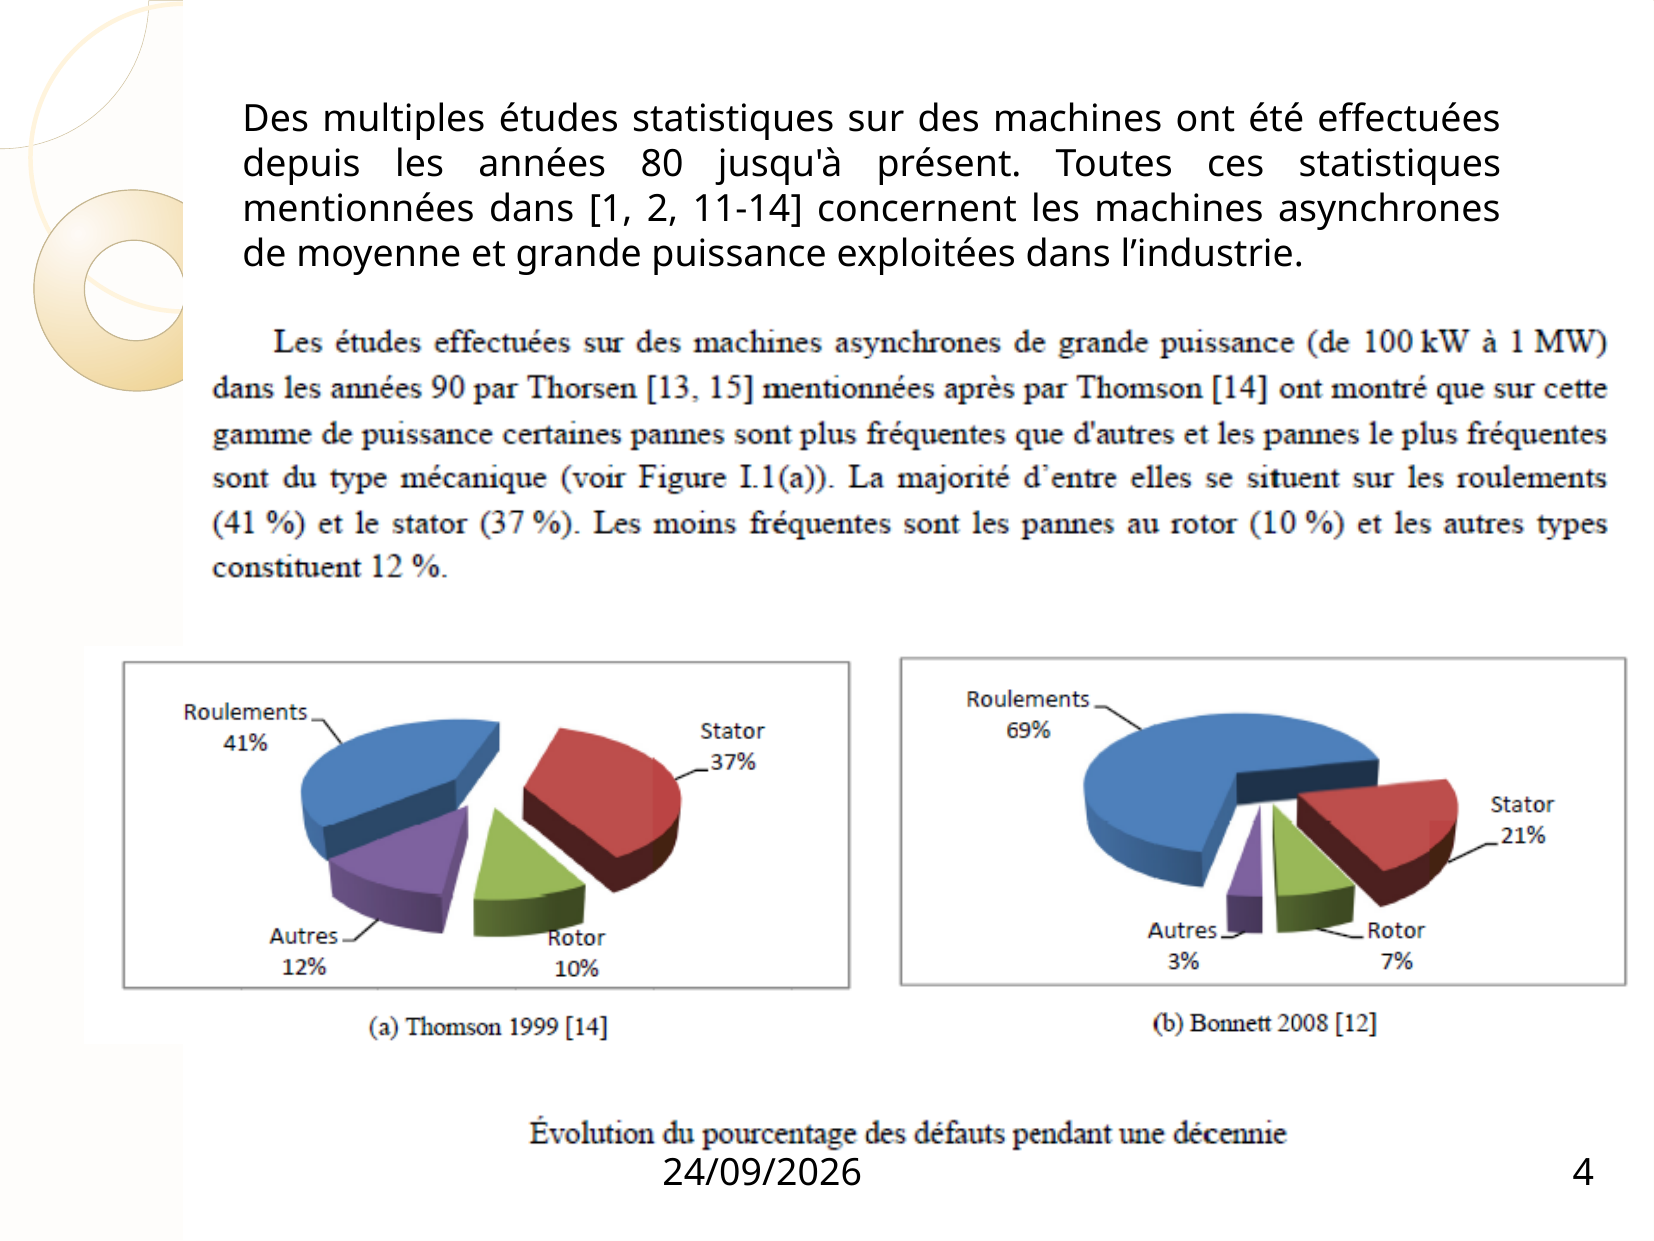

Des multiples études statistiques sur des machines ont été effectuées depuis les années 80 jusqu'à présent. Toutes ces statistiques mentionnées dans [1, 2, 11-14] concernent les machines asynchrones de moyenne et grande puissance exploitées dans l’industrie.